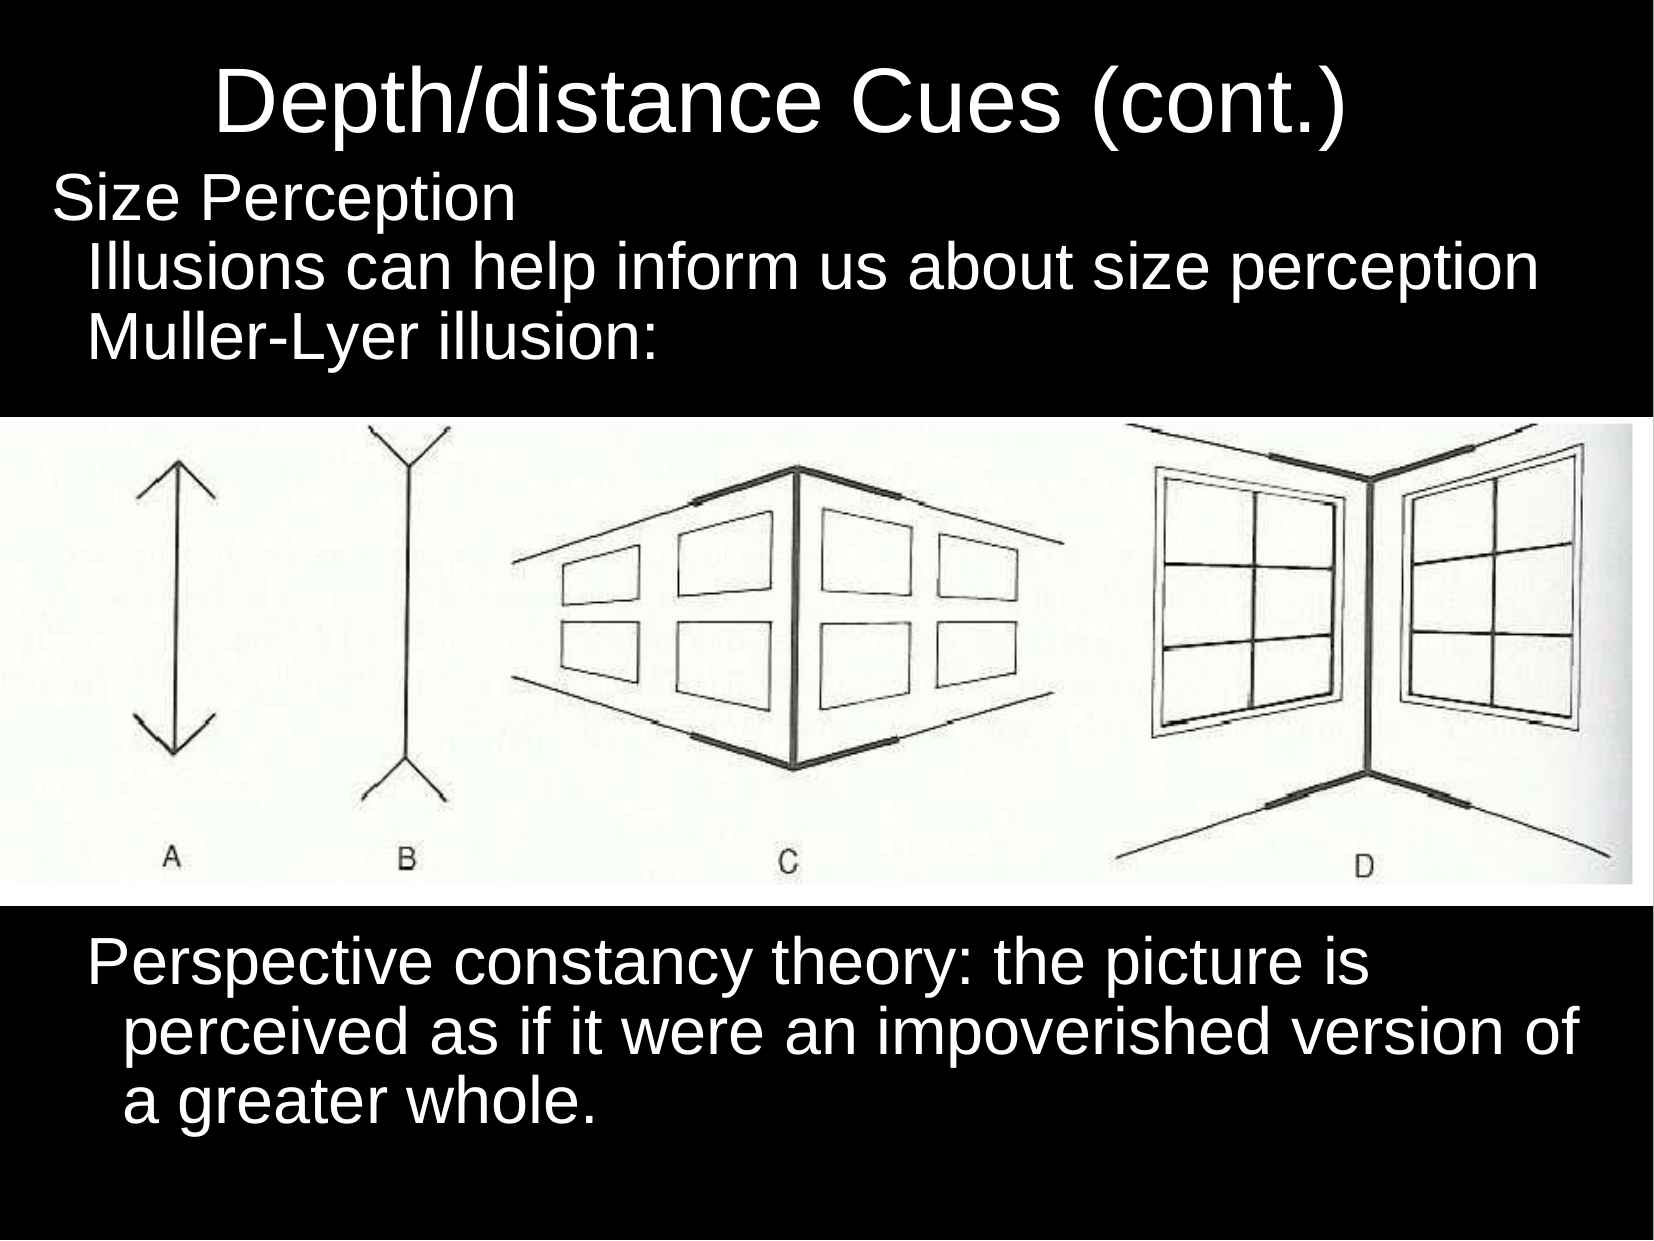

# Depth/distance Cues (cont.)
Size Perception
Illusions can help inform us about size perception
Muller-Lyer illusion:
Perspective constancy theory: the picture is perceived as if it were an impoverished version of a greater whole.